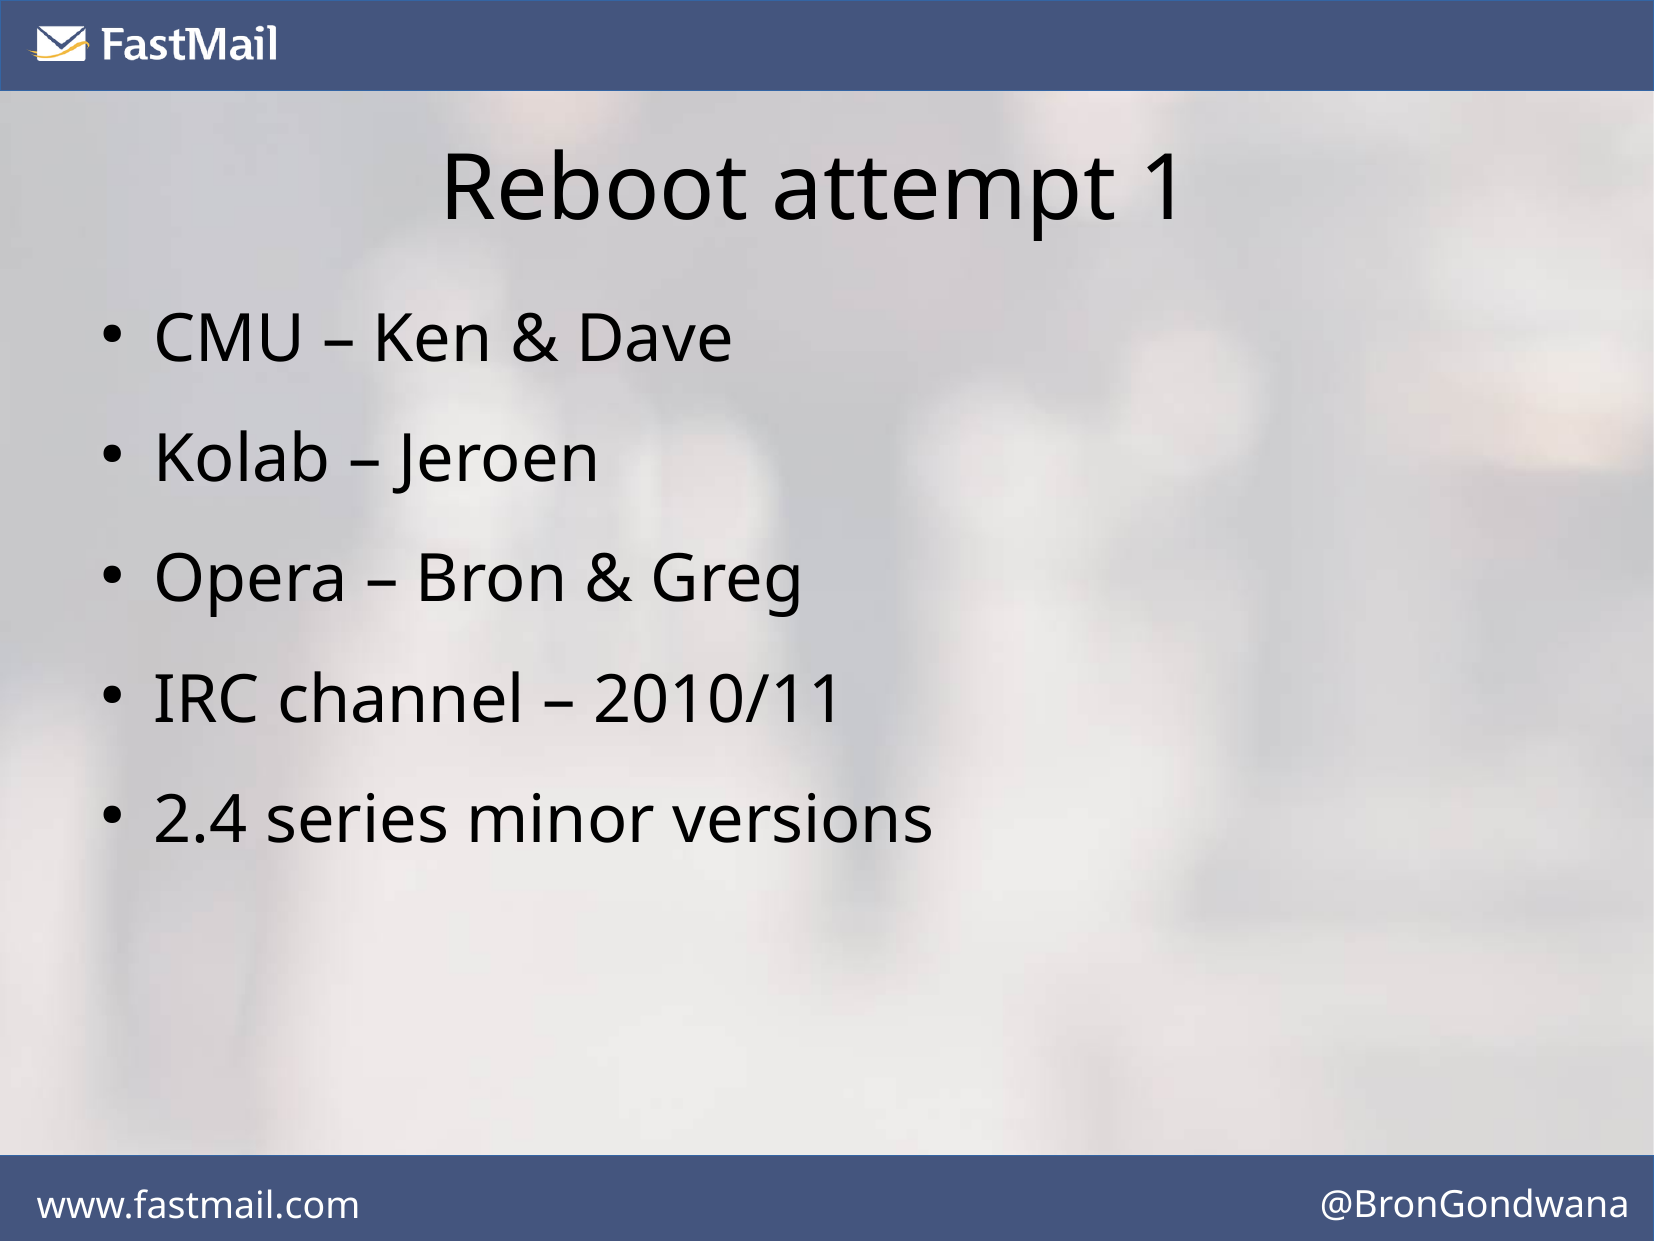

# Reboot attempt 1
CMU – Ken & Dave
Kolab – Jeroen
Opera – Bron & Greg
IRC channel – 2010/11
2.4 series minor versions